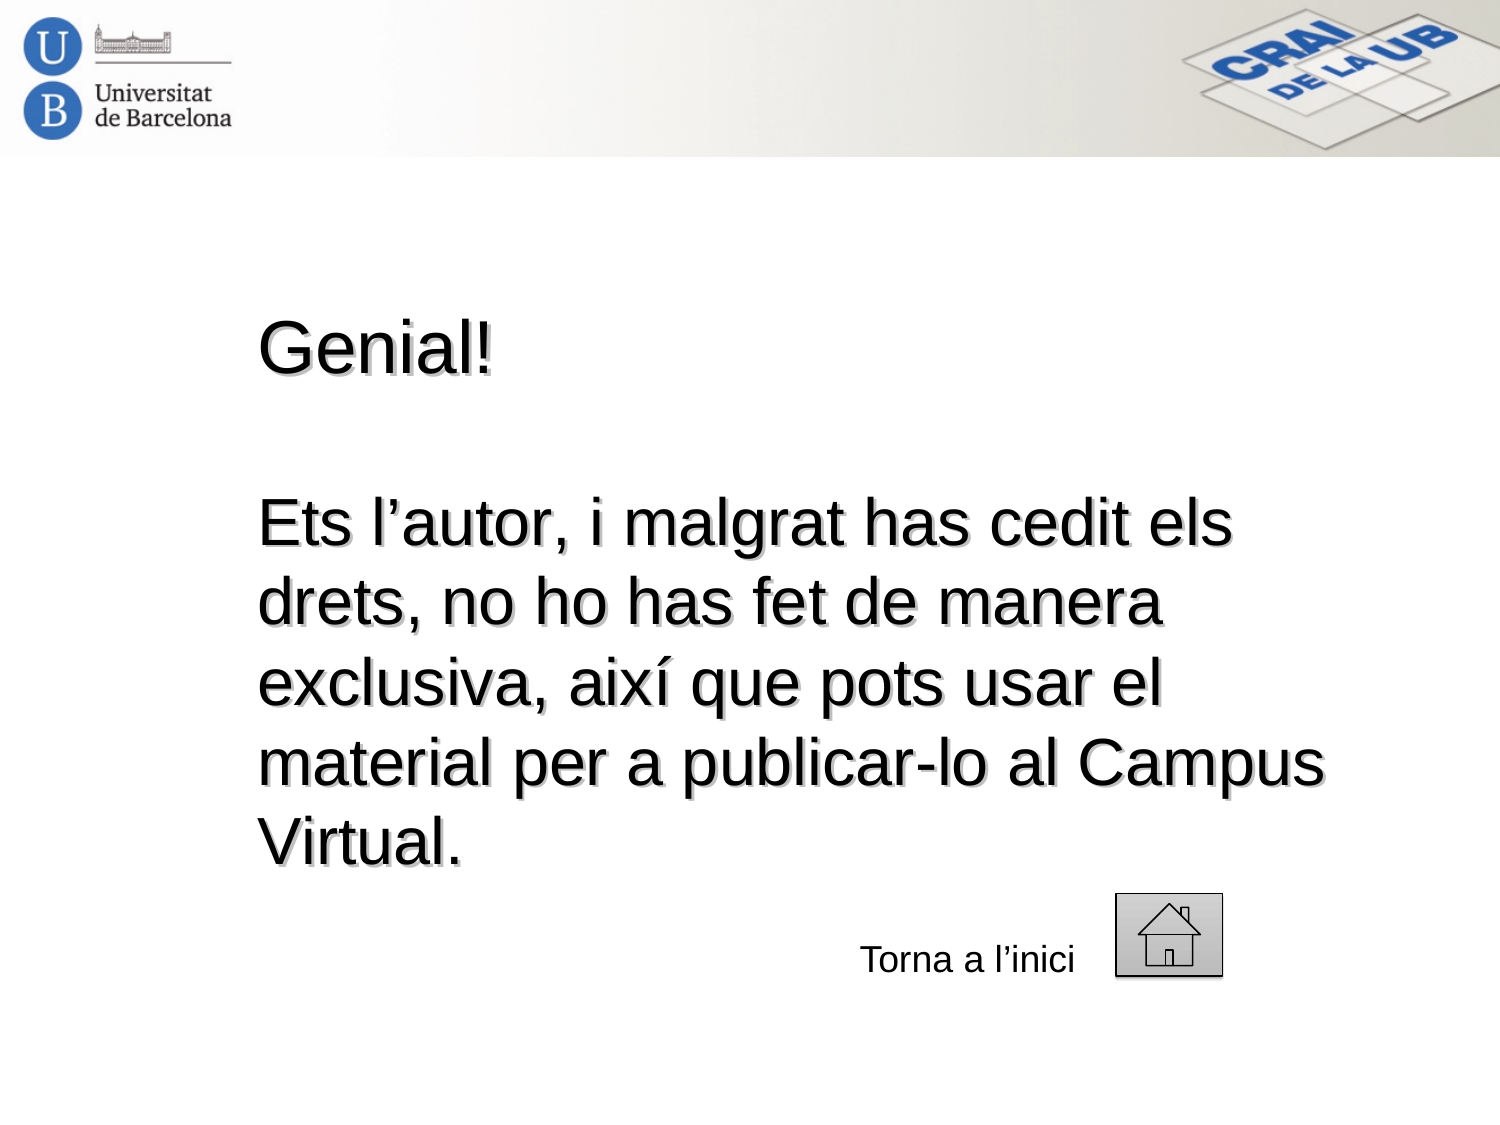

# Genial! Ets l’autor, i malgrat has cedit els drets, no ho has fet de manera exclusiva, així que pots usar el material per a publicar-lo al Campus Virtual.
Torna a l’inici